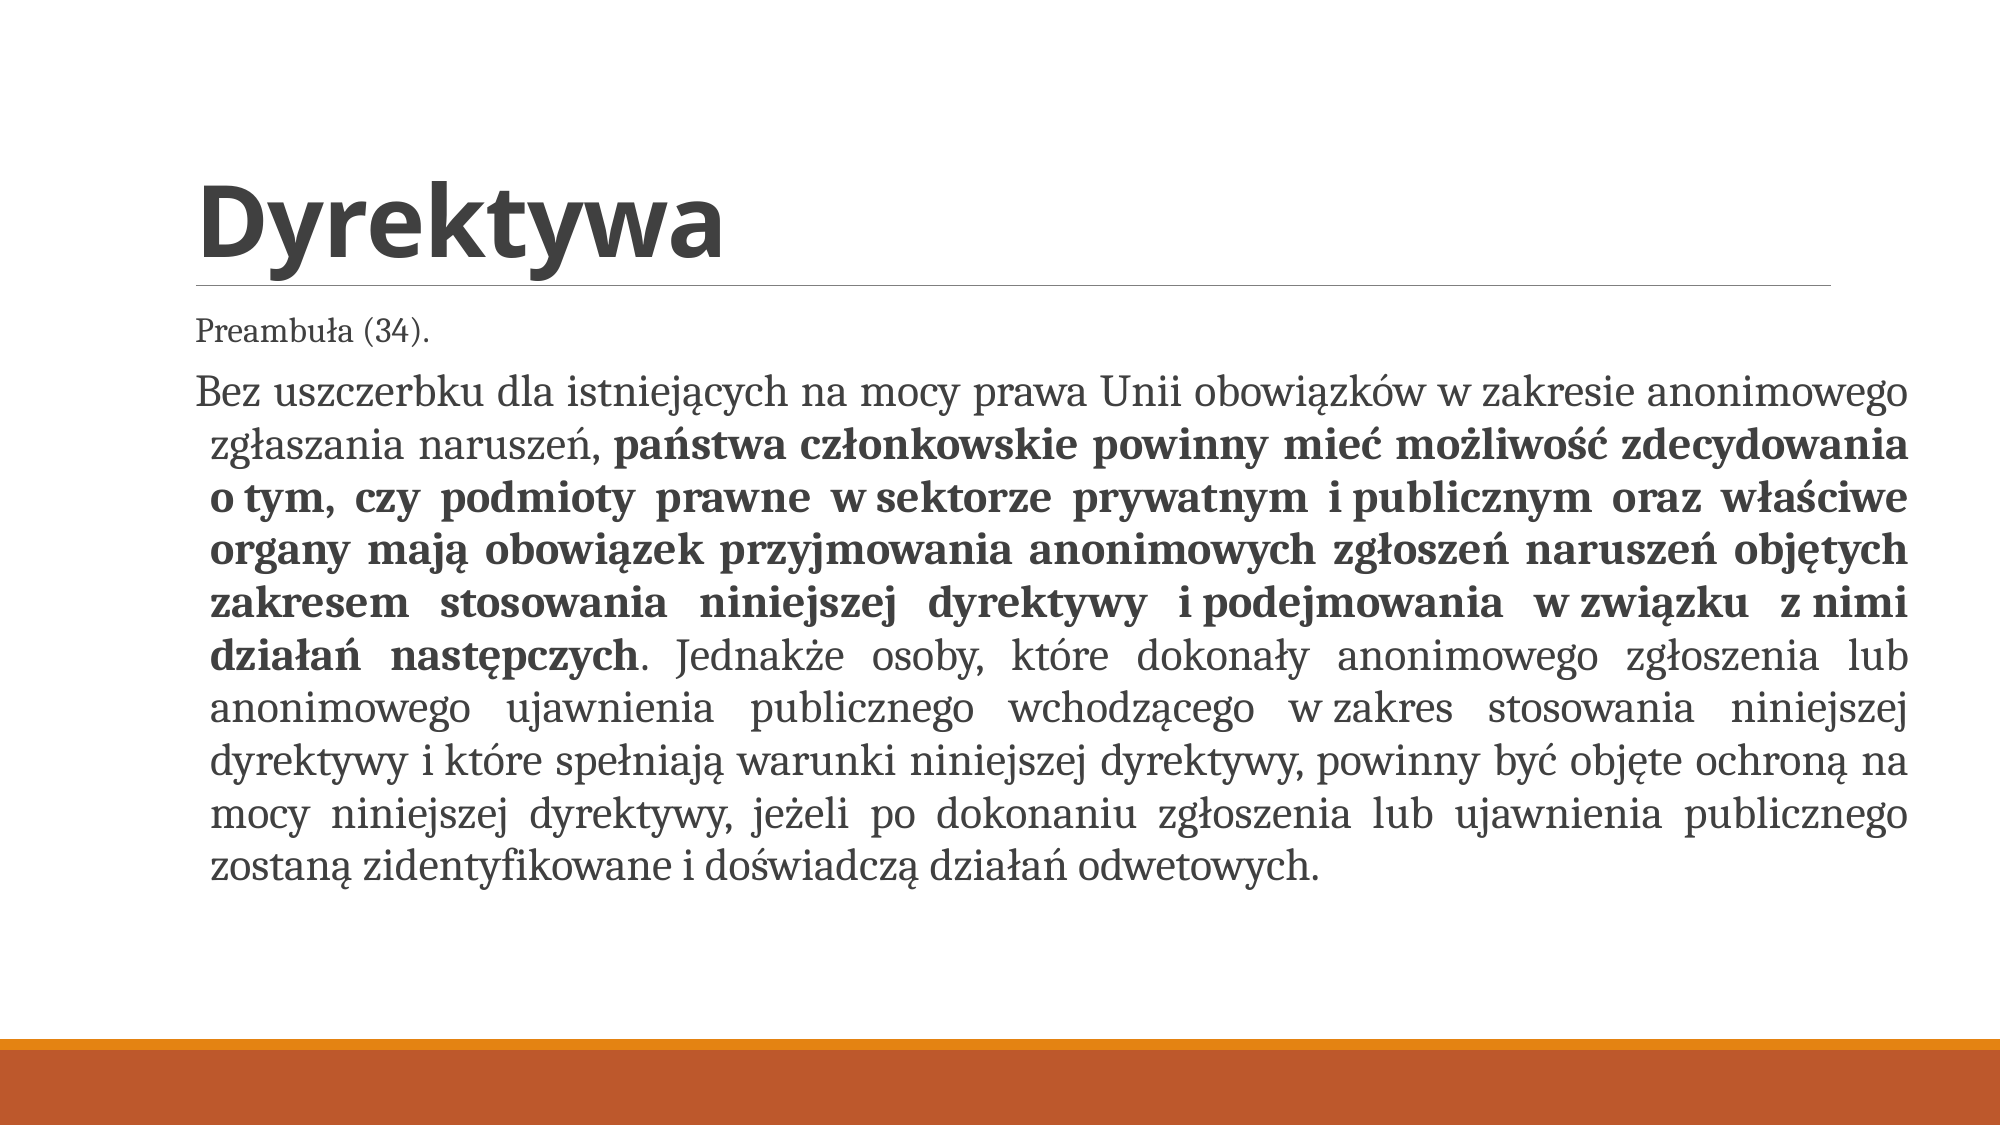

# Dyrektywa
Preambuła (34).
Bez uszczerbku dla istniejących na mocy prawa Unii obowiązków w zakresie anonimowego zgłaszania naruszeń, państwa członkowskie powinny mieć możliwość zdecydowania o tym, czy podmioty prawne w sektorze prywatnym i publicznym oraz właściwe organy mają obowiązek przyjmowania anonimowych zgłoszeń naruszeń objętych zakresem stosowania niniejszej dyrektywy i podejmowania w związku z nimi działań następczych. Jednakże osoby, które dokonały anonimowego zgłoszenia lub anonimowego ujawnienia publicznego wchodzącego w zakres stosowania niniejszej dyrektywy i które spełniają warunki niniejszej dyrektywy, powinny być objęte ochroną na mocy niniejszej dyrektywy, jeżeli po dokonaniu zgłoszenia lub ujawnienia publicznego zostaną zidentyfikowane i doświadczą działań odwetowych.